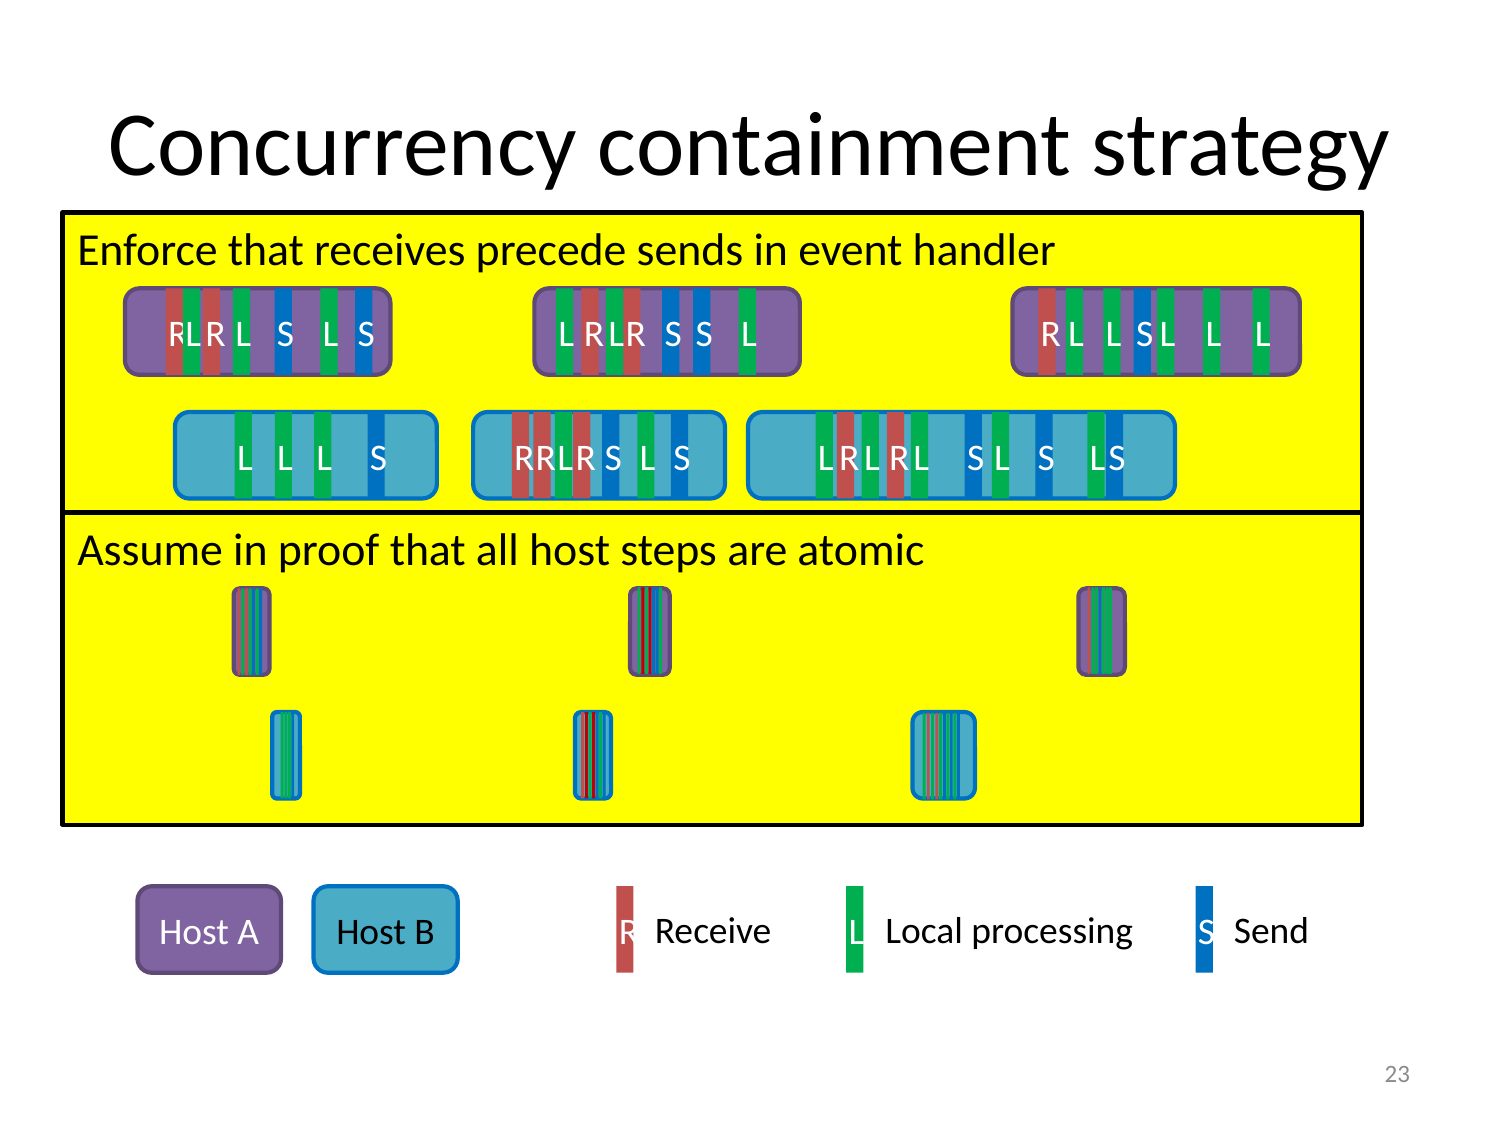

# Concurrency containment strategy
Enforce that receives precede sends in event handler
R
L
R
L
S
L
S
L
R
L
R
S
S
L
R
L
L
S
L
L
L
L
L
L
S
R
R
L
R
S
L
S
L
R
L
R
L
S
L
S
L
S
Assume in proof that all host steps are atomic
Host A
Host B
R
L
S
Receive
Local processing
Send